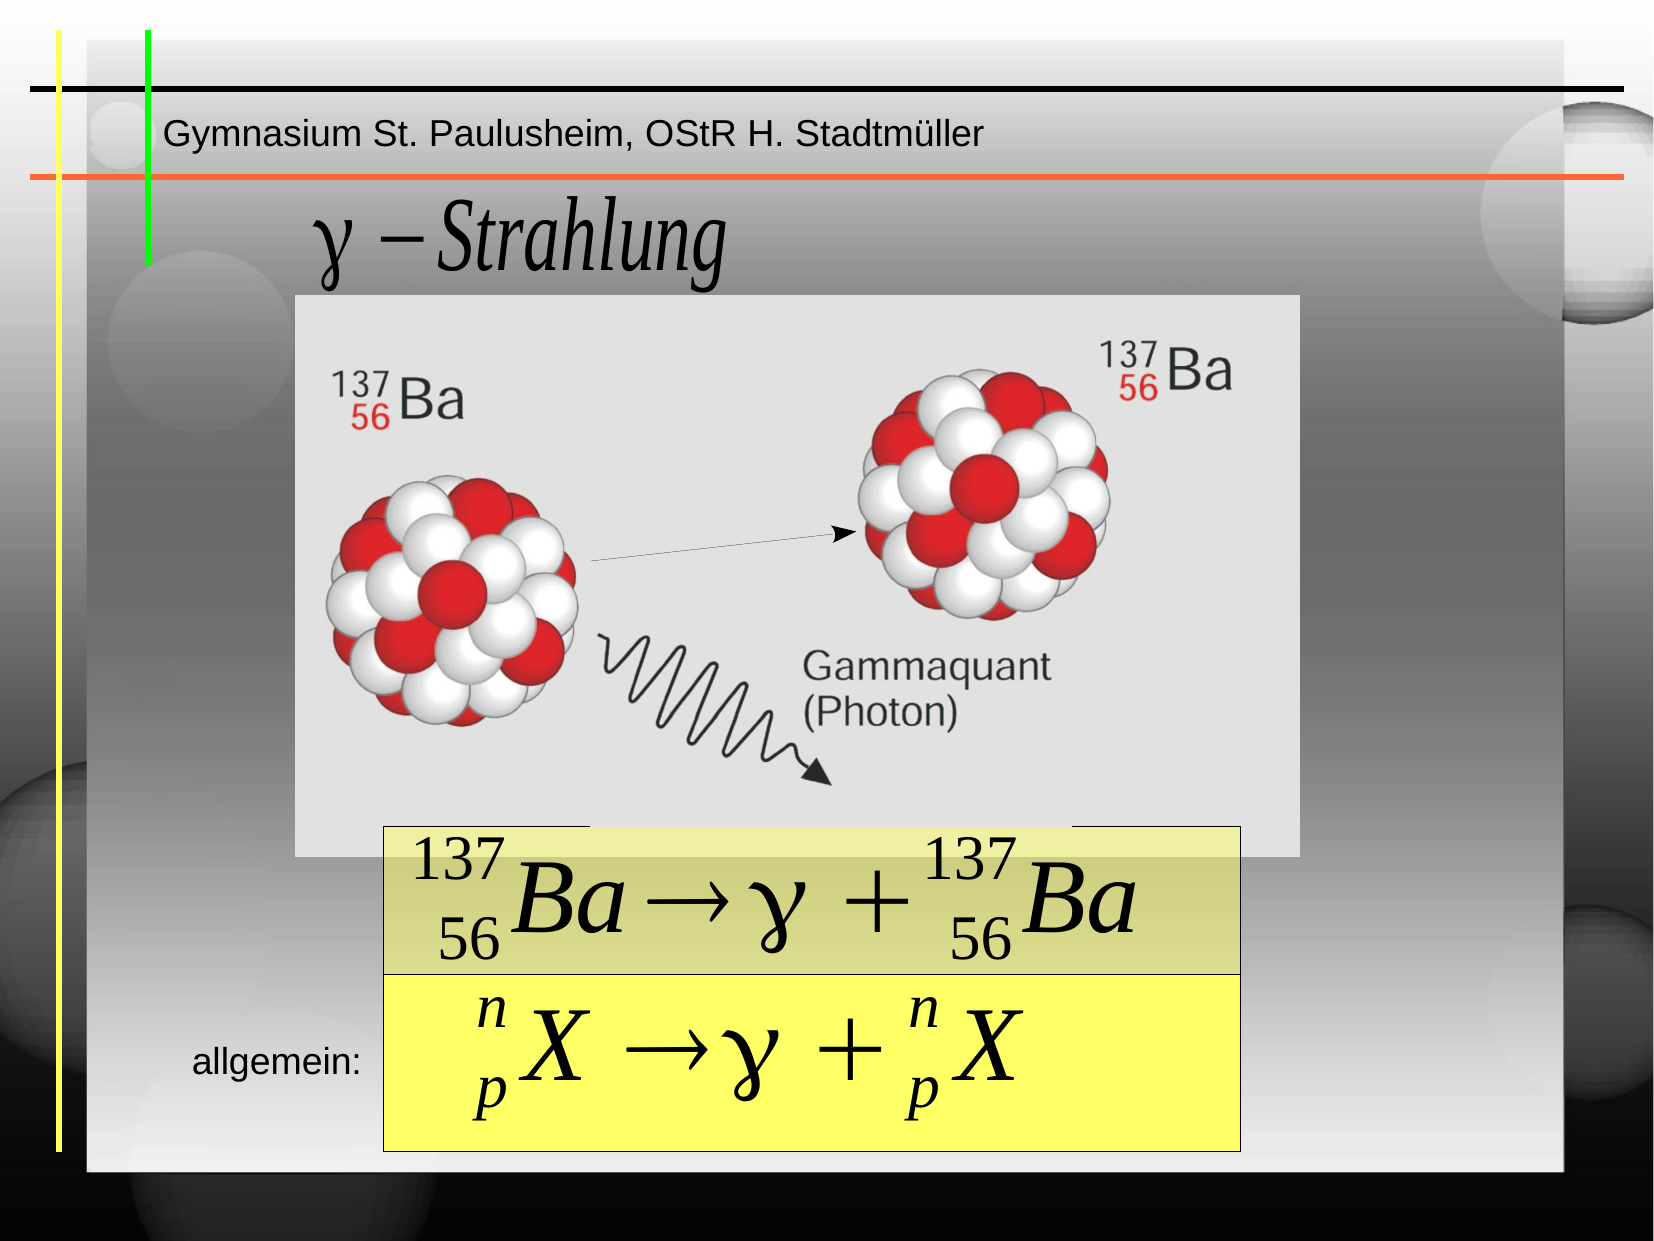

Gymnasium St. Paulusheim, OStR H. Stadtmüller
allgemein: